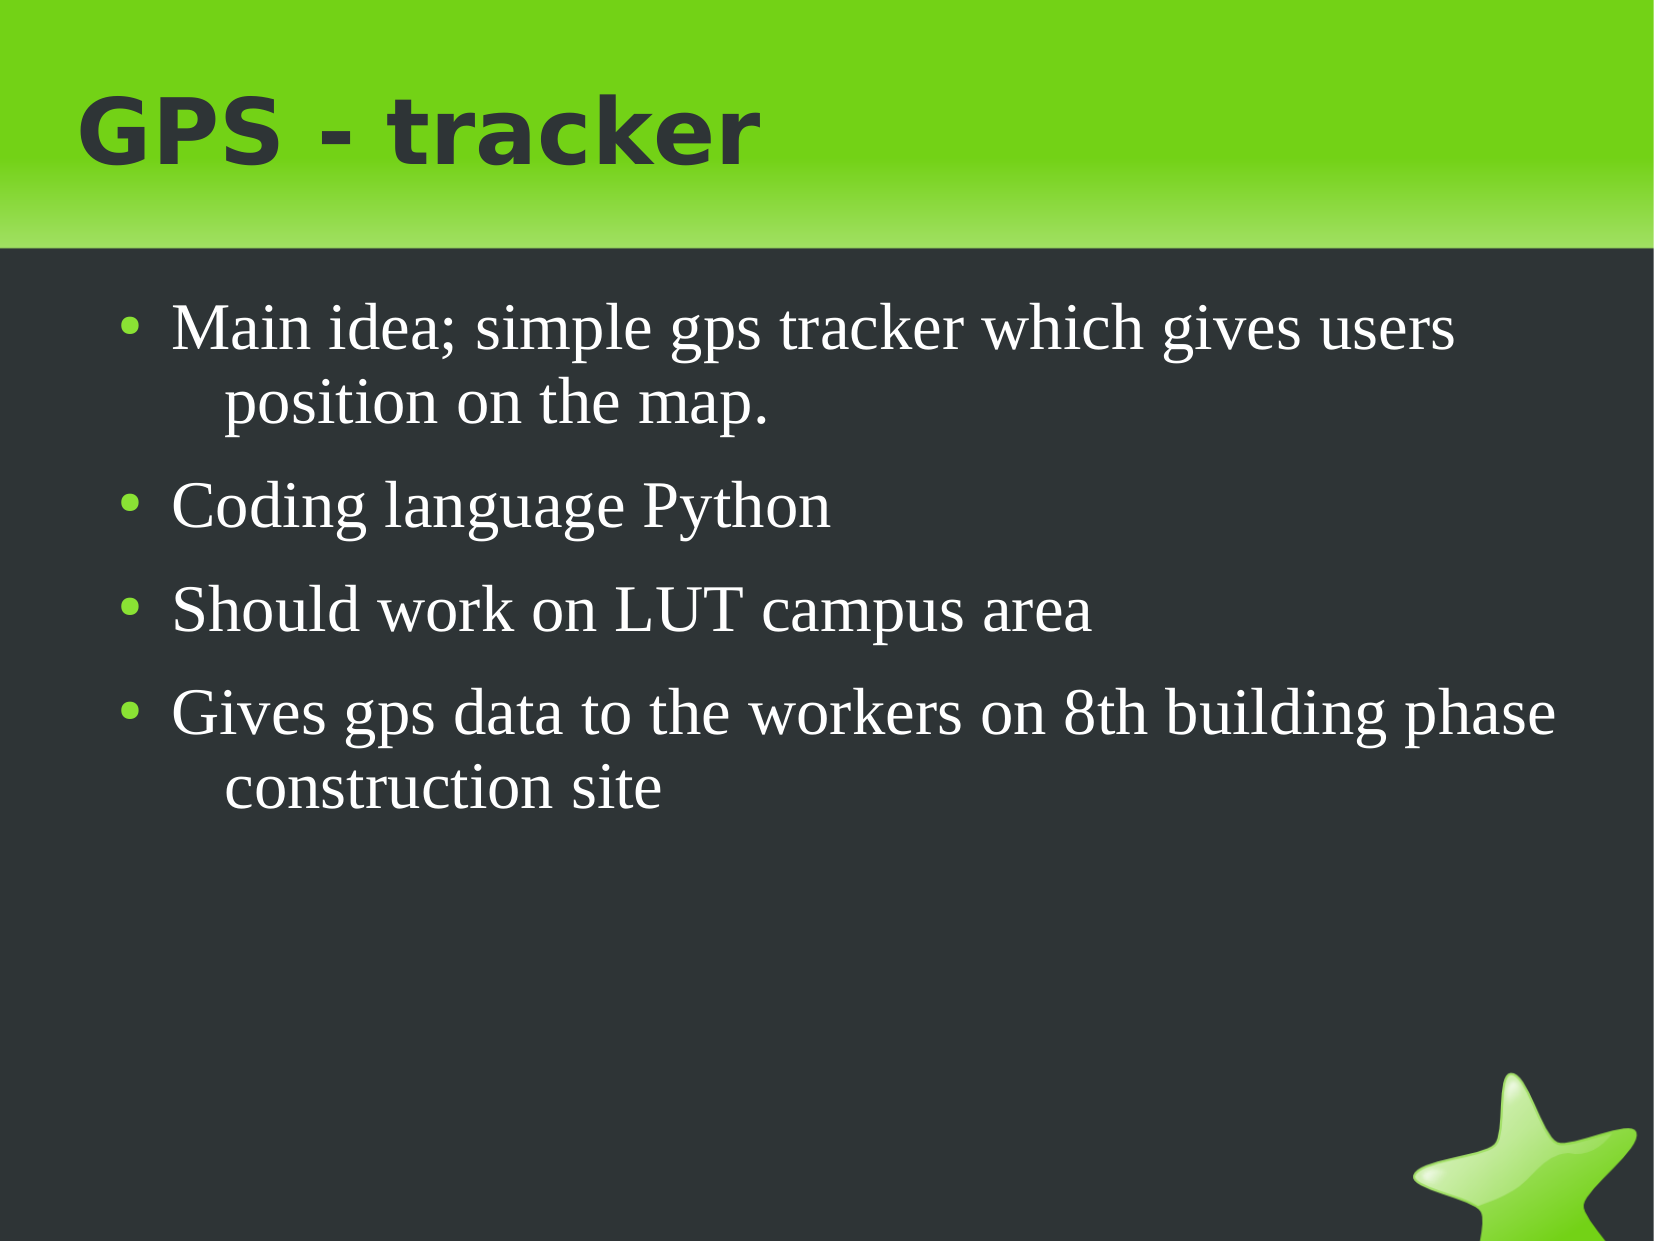

# GPS - tracker
Main idea; simple gps tracker which gives users position on the map.
Coding language Python
Should work on LUT campus area
Gives gps data to the workers on 8th building phase construction site